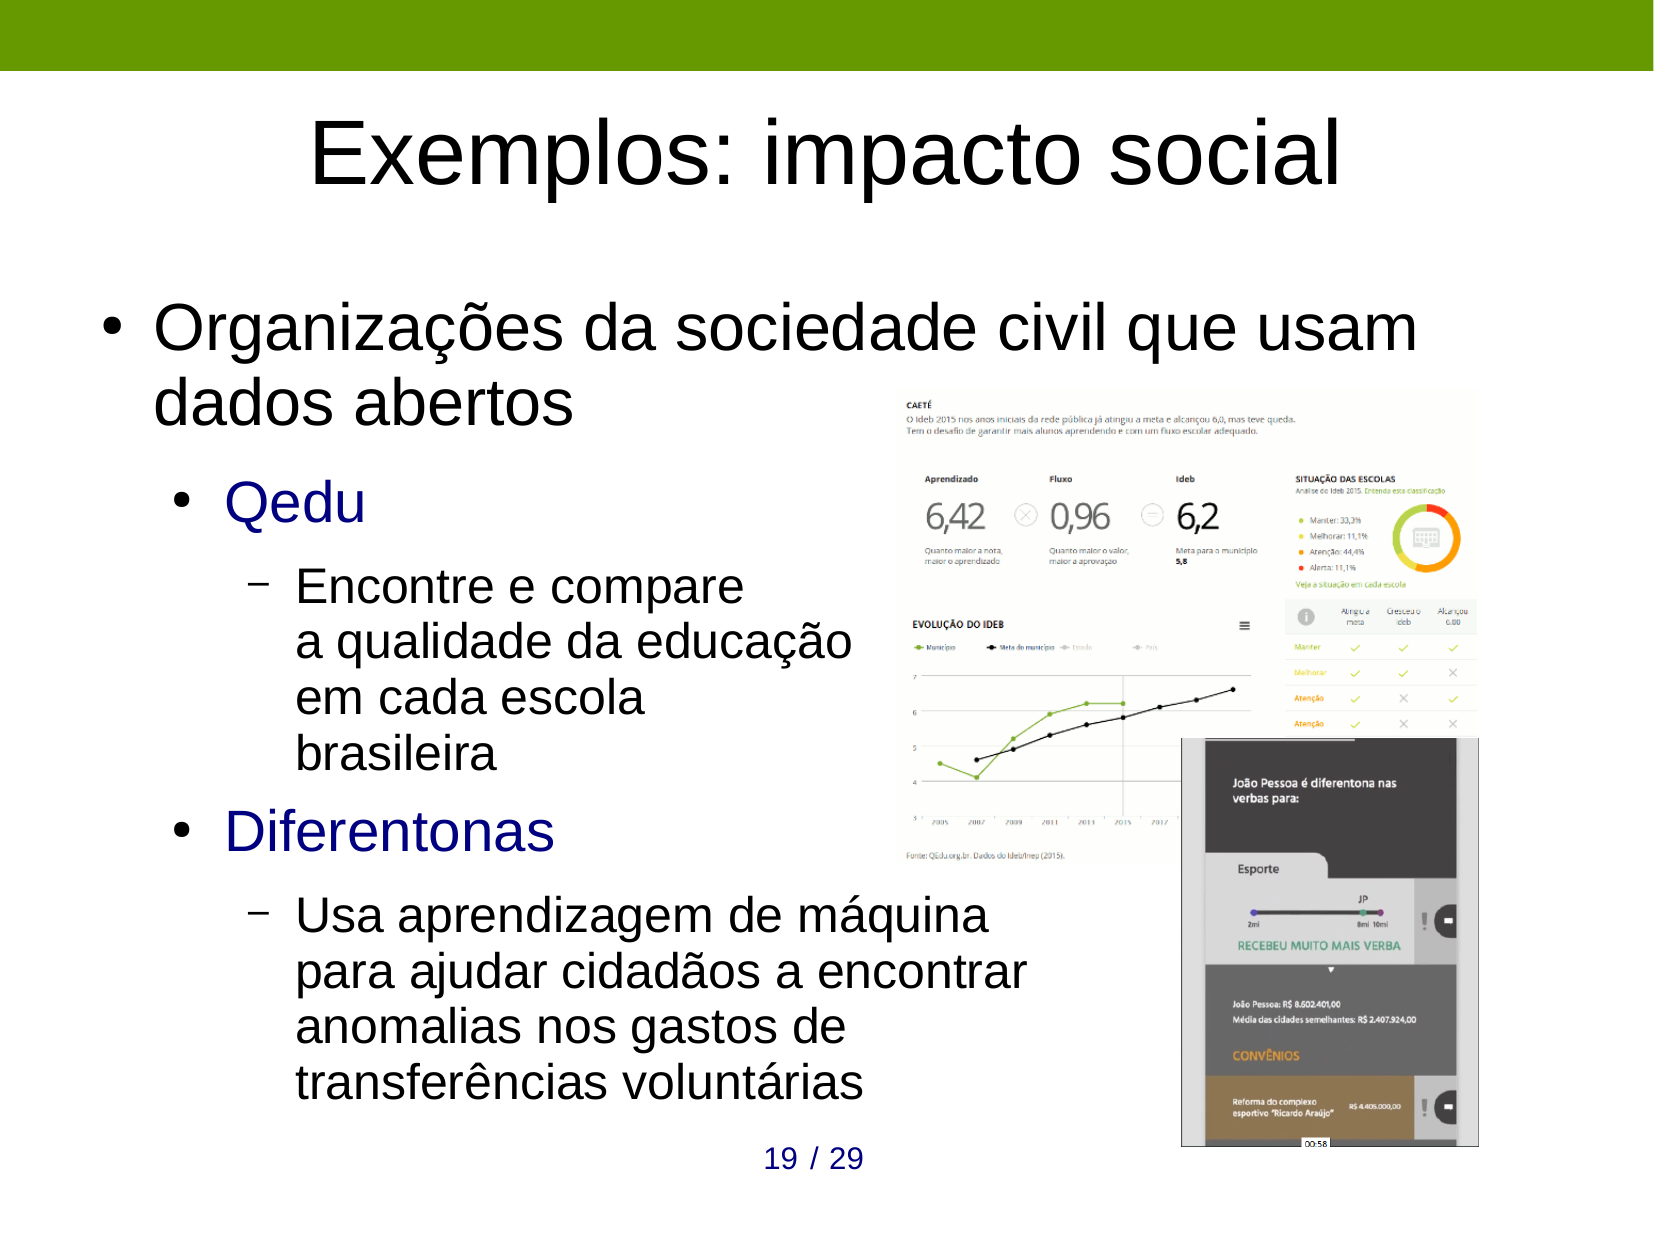

# Exemplos: impacto social
Organizações da sociedade civil que usam dados abertos
Qedu
Encontre e compare
a qualidade da educação
em cada escola
brasileira
Diferentonas
Usa aprendizagem de máquina
para ajudar cidadãos a encontrar
anomalias nos gastos de
transferências voluntárias
/
29